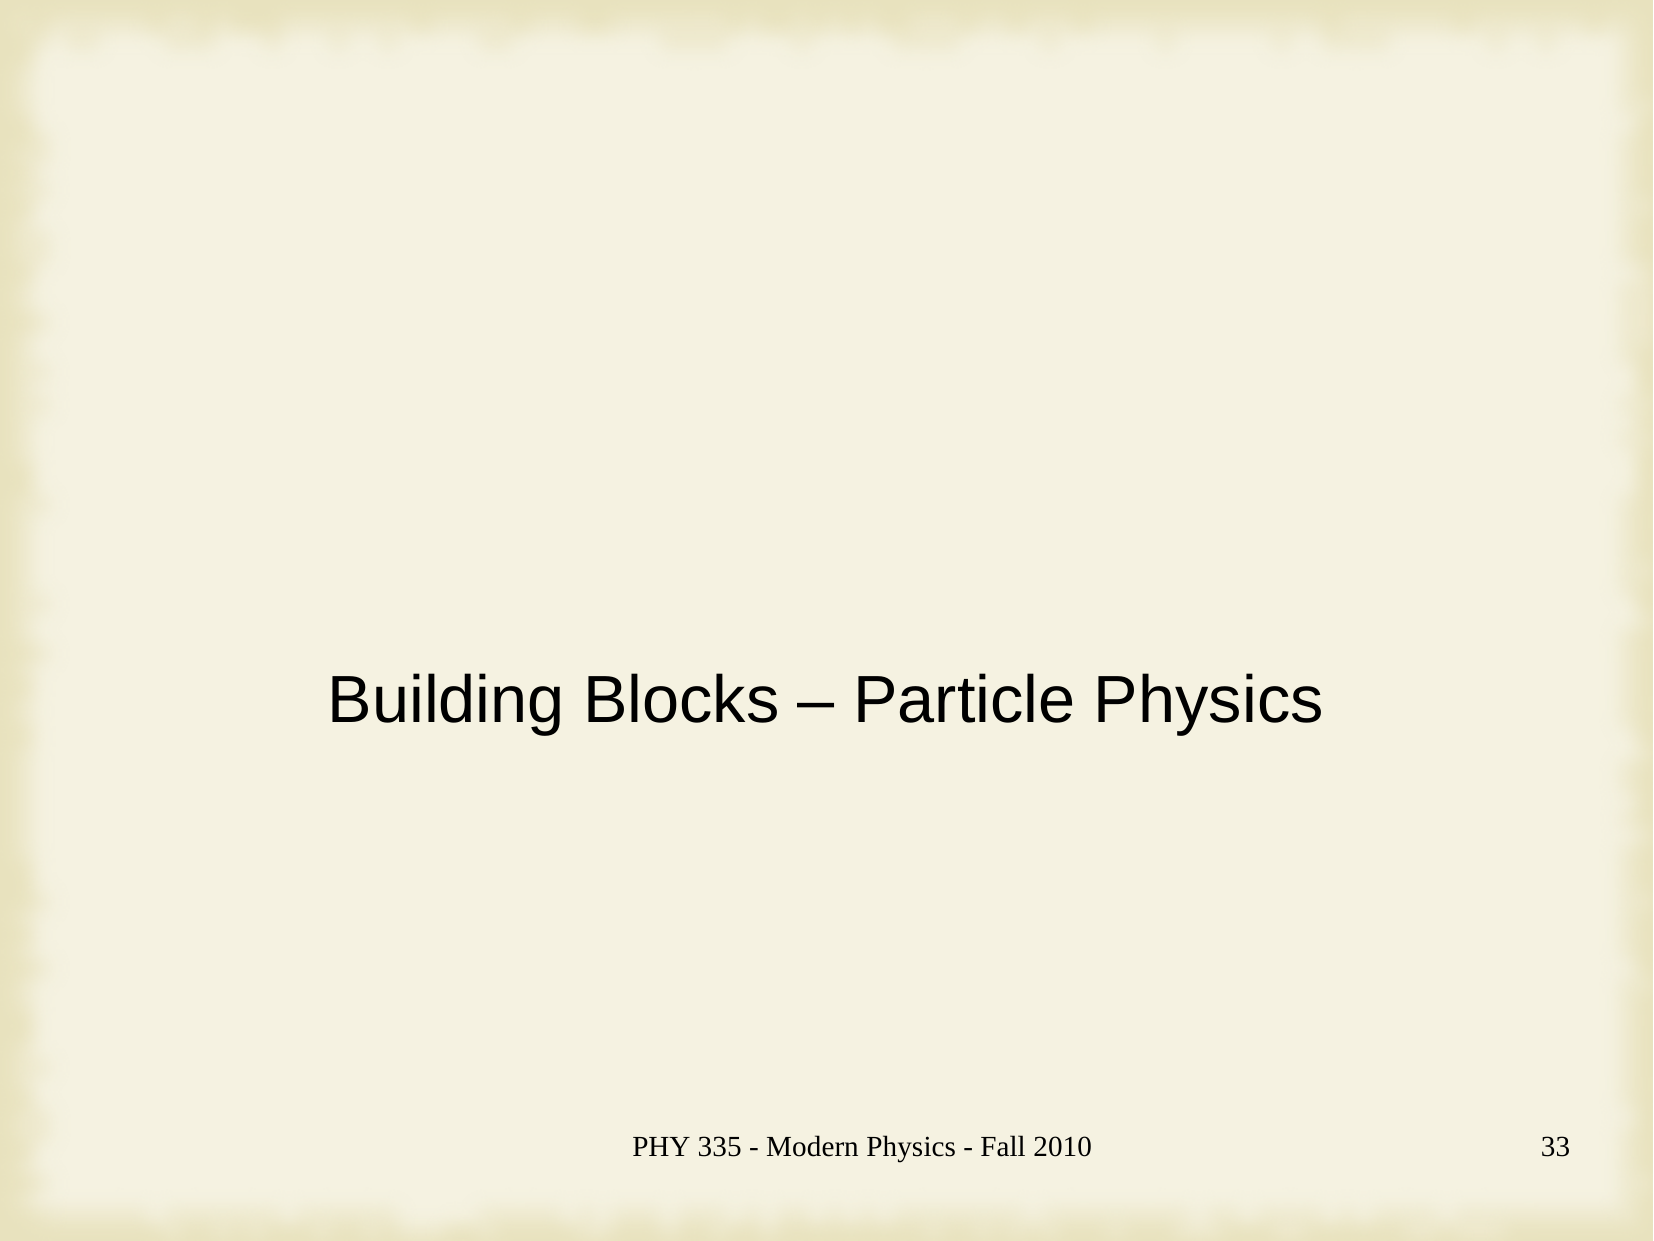

#
Building Blocks – Particle Physics
PHY 335 - Modern Physics - Fall 2010
33